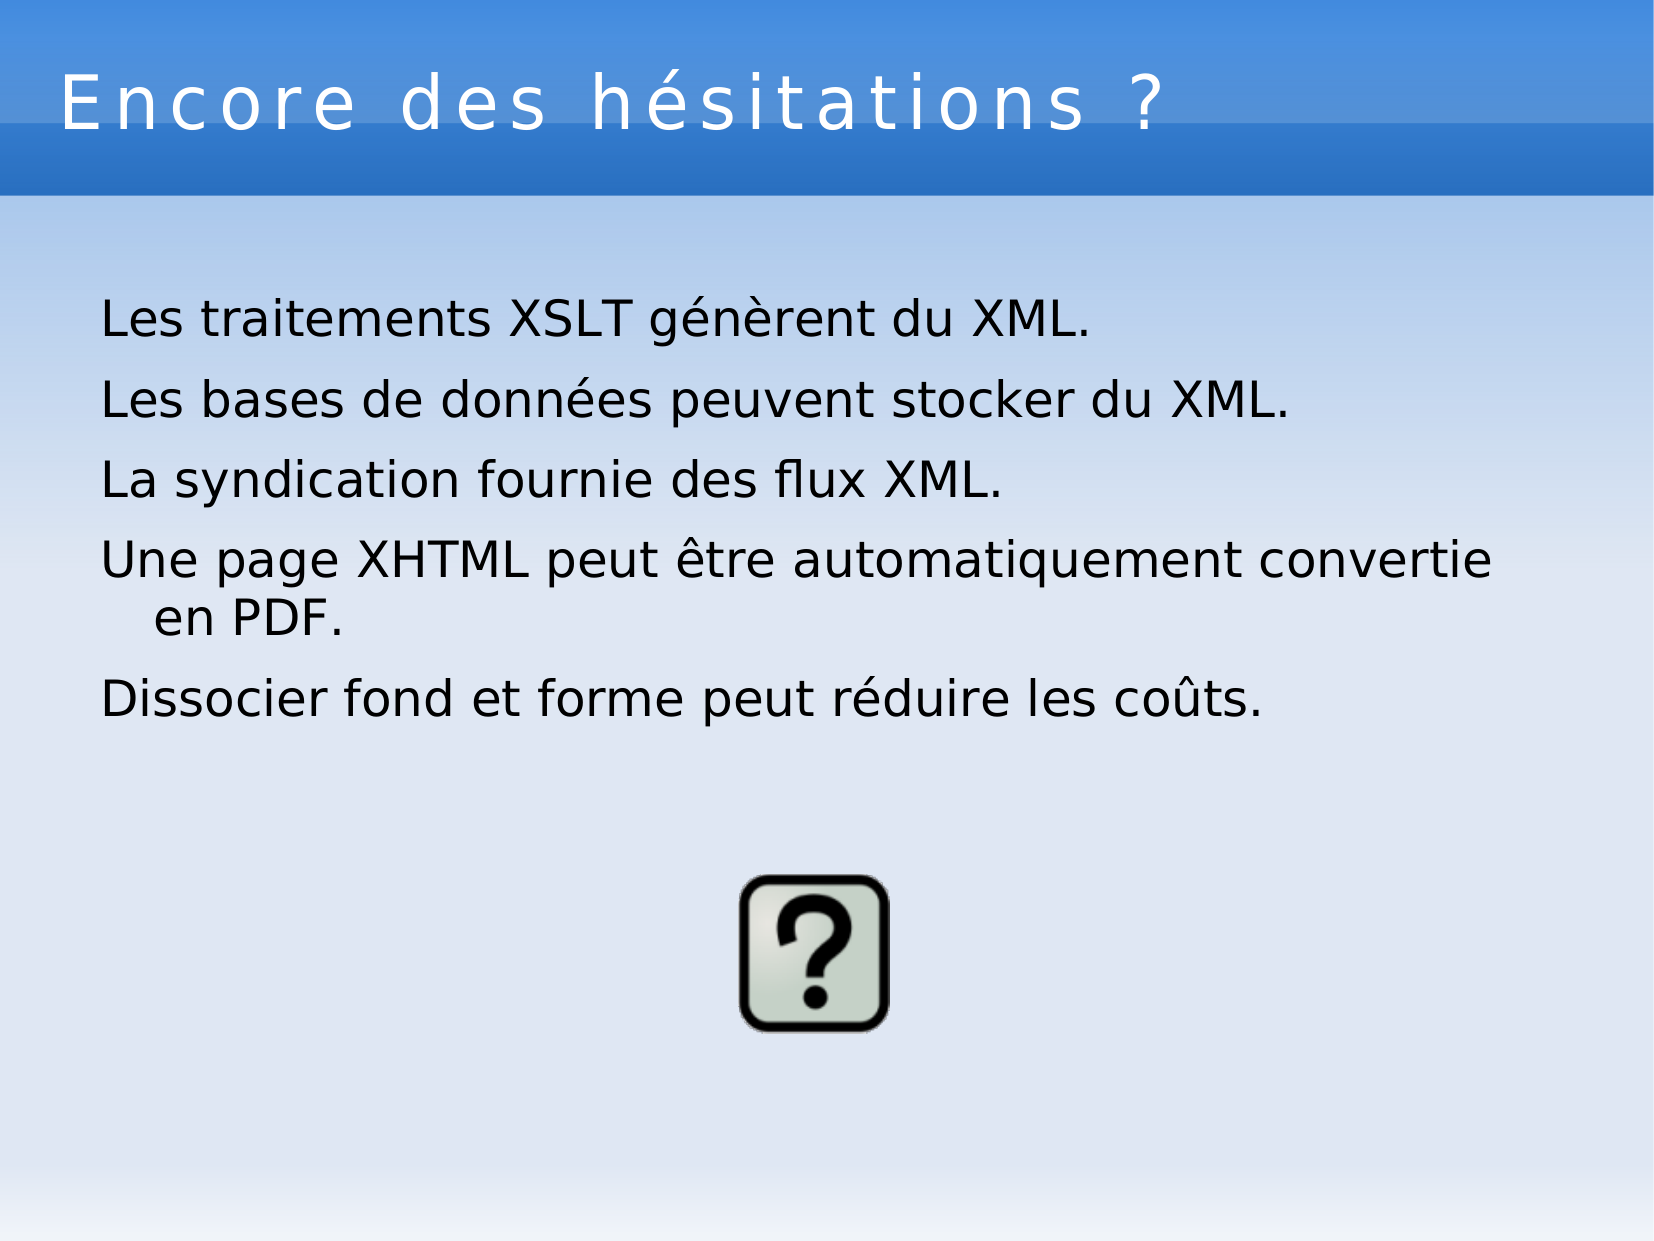

# Encore des hésitations ?
Les traitements XSLT génèrent du XML.
Les bases de données peuvent stocker du XML.
La syndication fournie des flux XML.
Une page XHTML peut être automatiquement convertie en PDF.
Dissocier fond et forme peut réduire les coûts.